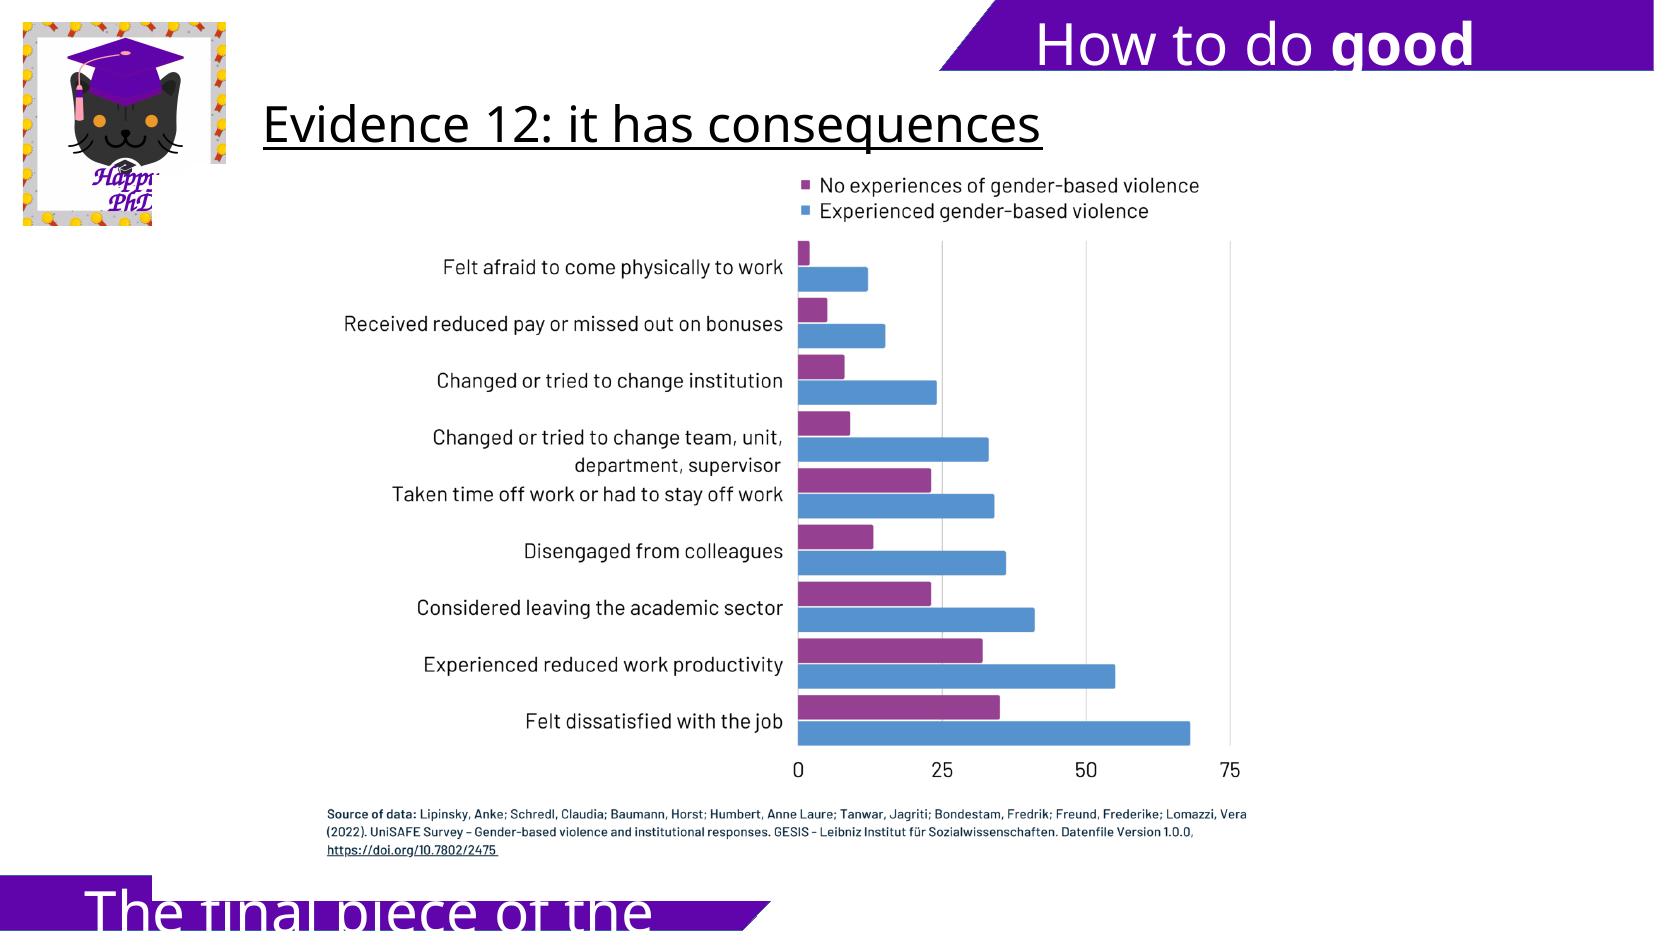

Evidence 12: it has consequences
The final piece of the puzzle